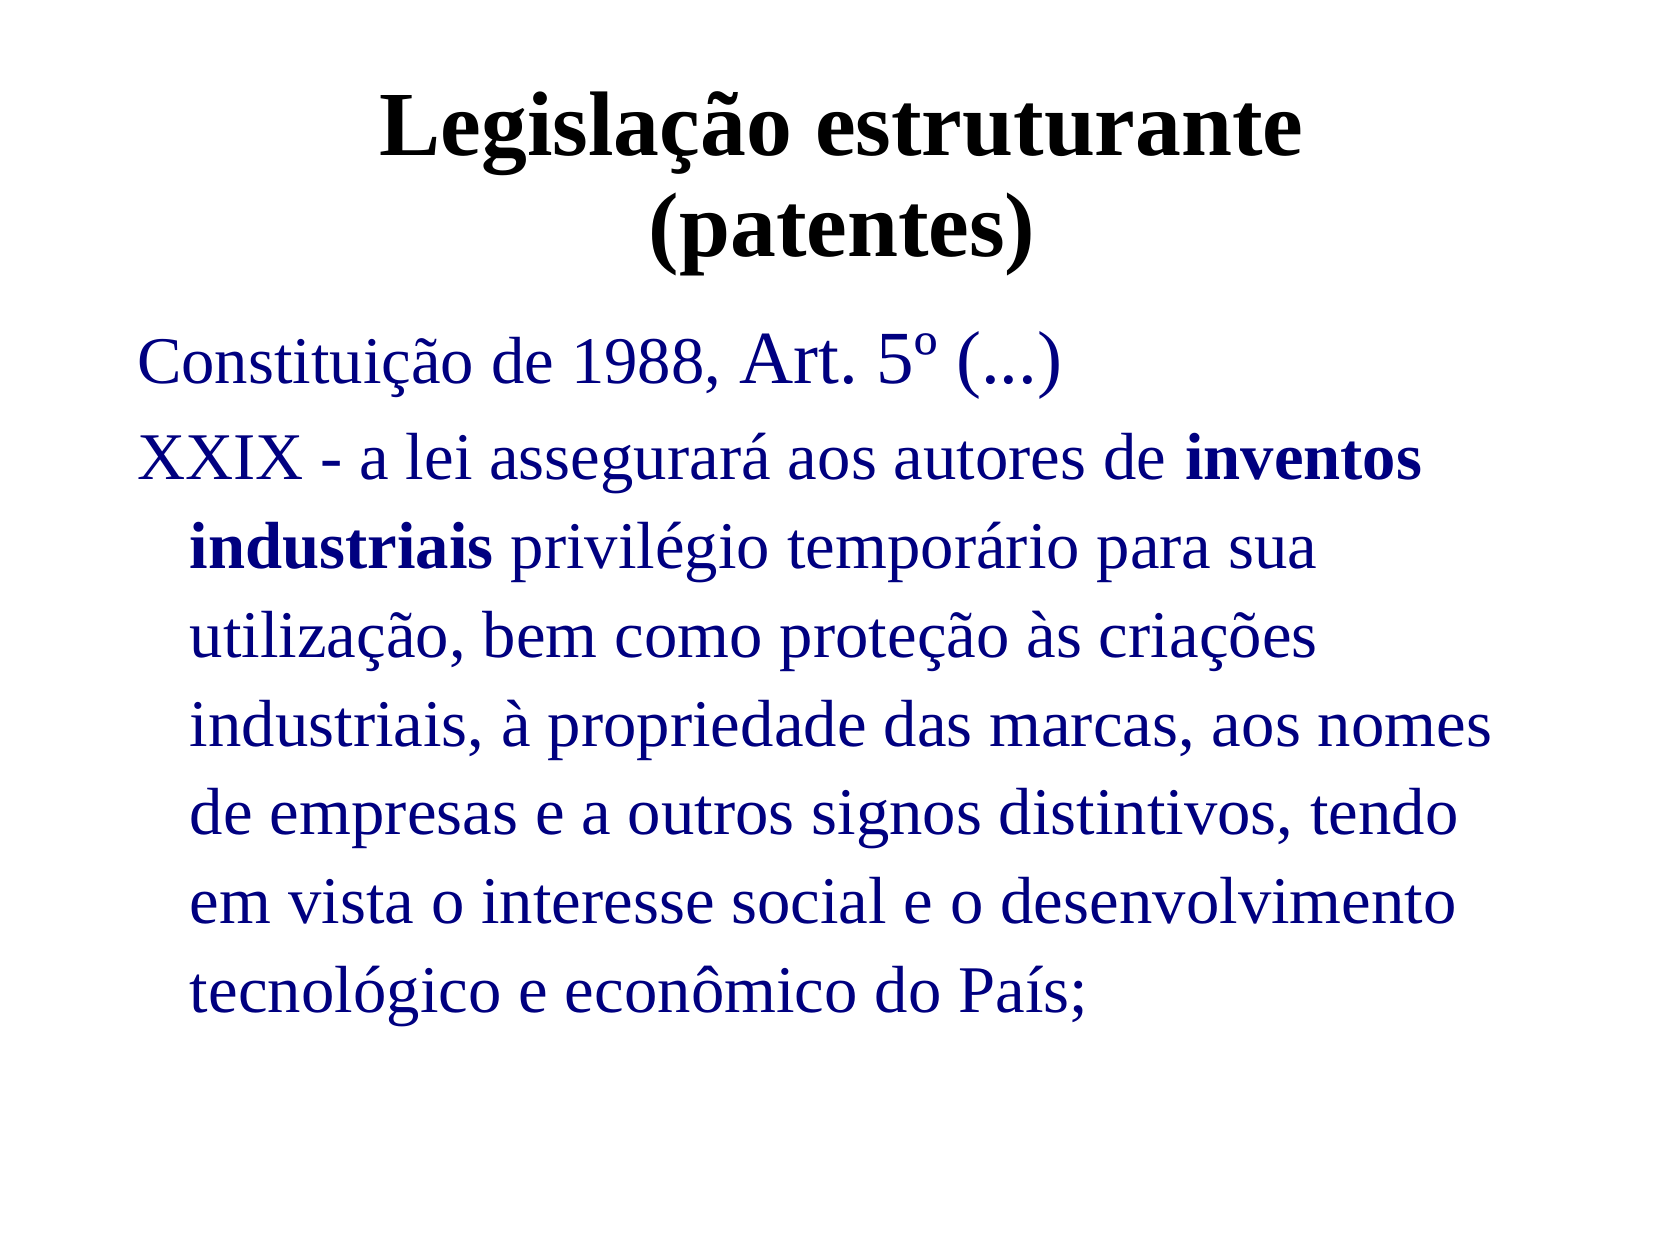

# Legislação estruturante (patentes)
Constituição de 1988, Art. 5º (...)
XXIX - a lei assegurará aos autores de inventos industriais privilégio temporário para sua utilização, bem como proteção às criações industriais, à propriedade das marcas, aos nomes de empresas e a outros signos distintivos, tendo em vista o interesse social e o desenvolvimento tecnológico e econômico do País;